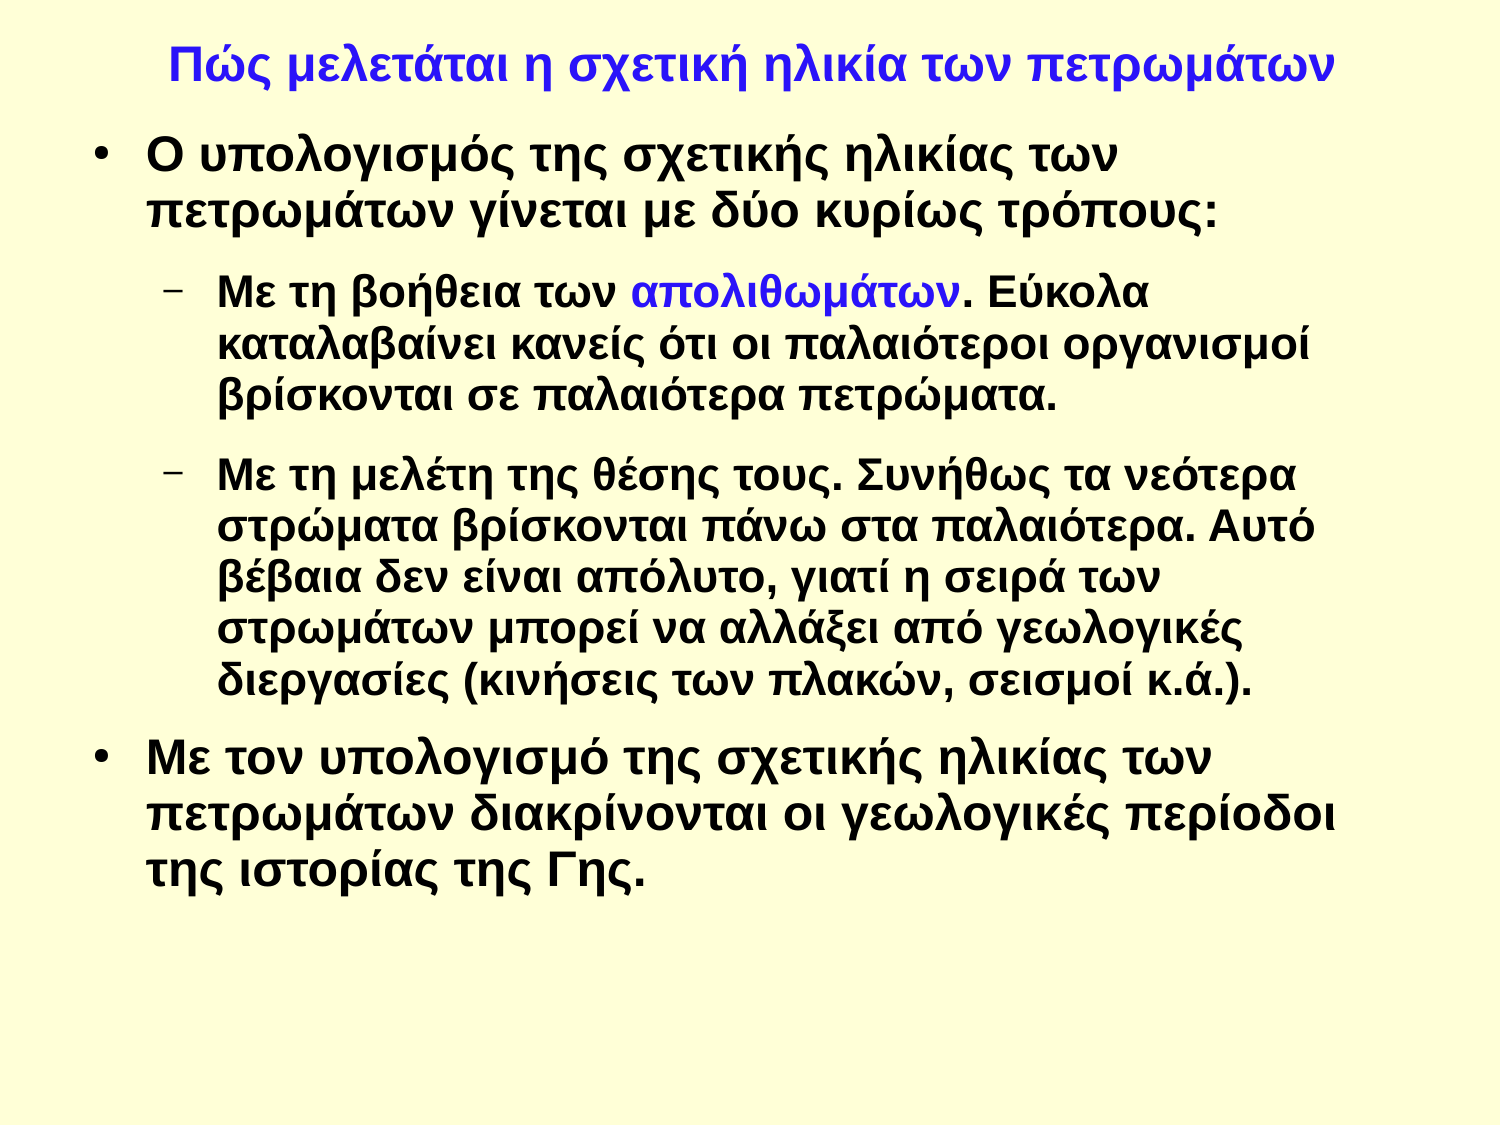

# Πώς μελετάται η σχετική ηλικία των πετρωμάτων
Ο υπολογισμός της σχετικής ηλικίας των πετρωμάτων γίνεται με δύο κυρίως τρόπους:
Με τη βοήθεια των απολιθωμάτων. Εύκολα καταλαβαίνει κανείς ότι οι παλαιότεροι οργανισμοί βρίσκονται σε παλαιότερα πετρώματα.
Με τη μελέτη της θέσης τους. Συνήθως τα νεότερα στρώματα βρίσκονται πάνω στα παλαιότερα. Αυτό βέβαια δεν είναι απόλυτο, γιατί η σειρά των στρωμάτων μπορεί να αλλάξει από γεωλογικές διεργασίες (κινήσεις των πλακών, σεισμοί κ.ά.).
Με τον υπολογισμό της σχετικής ηλικίας των πετρωμάτων διακρίνονται οι γεωλογικές περίοδοι της ιστορίας της Γης.